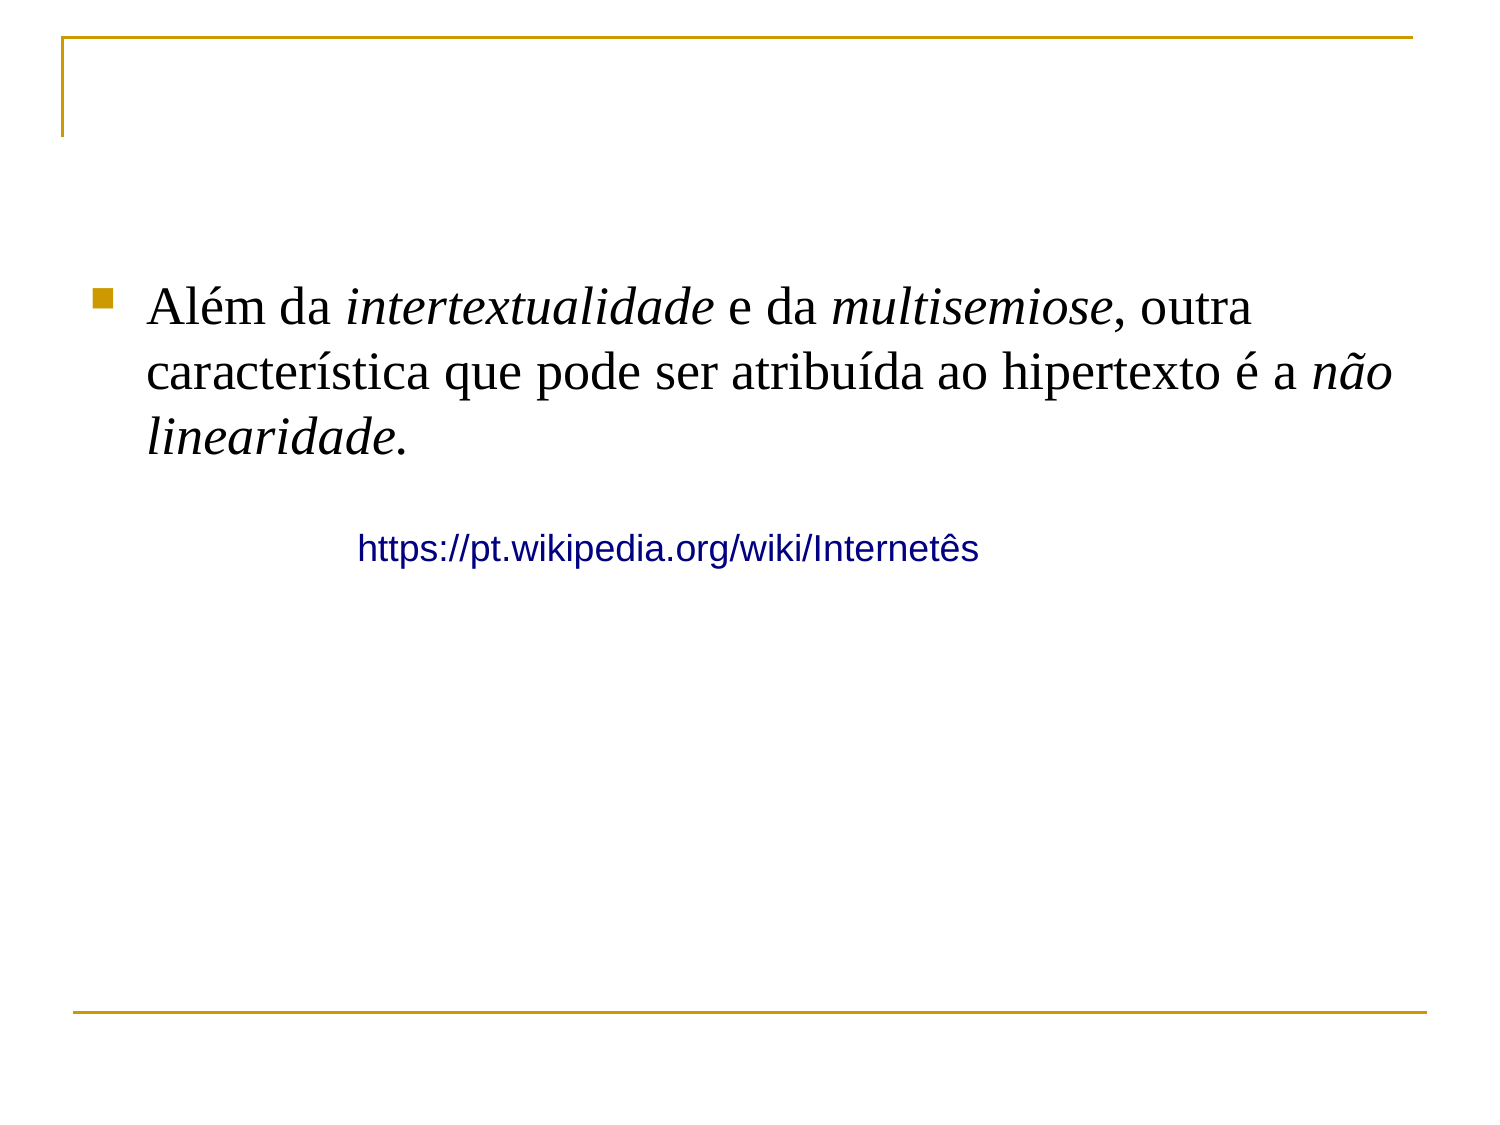

#
Além da intertextualidade e da multisemiose, outra característica que pode ser atribuída ao hipertexto é a não linearidade.
https://pt.wikipedia.org/wiki/Internetês